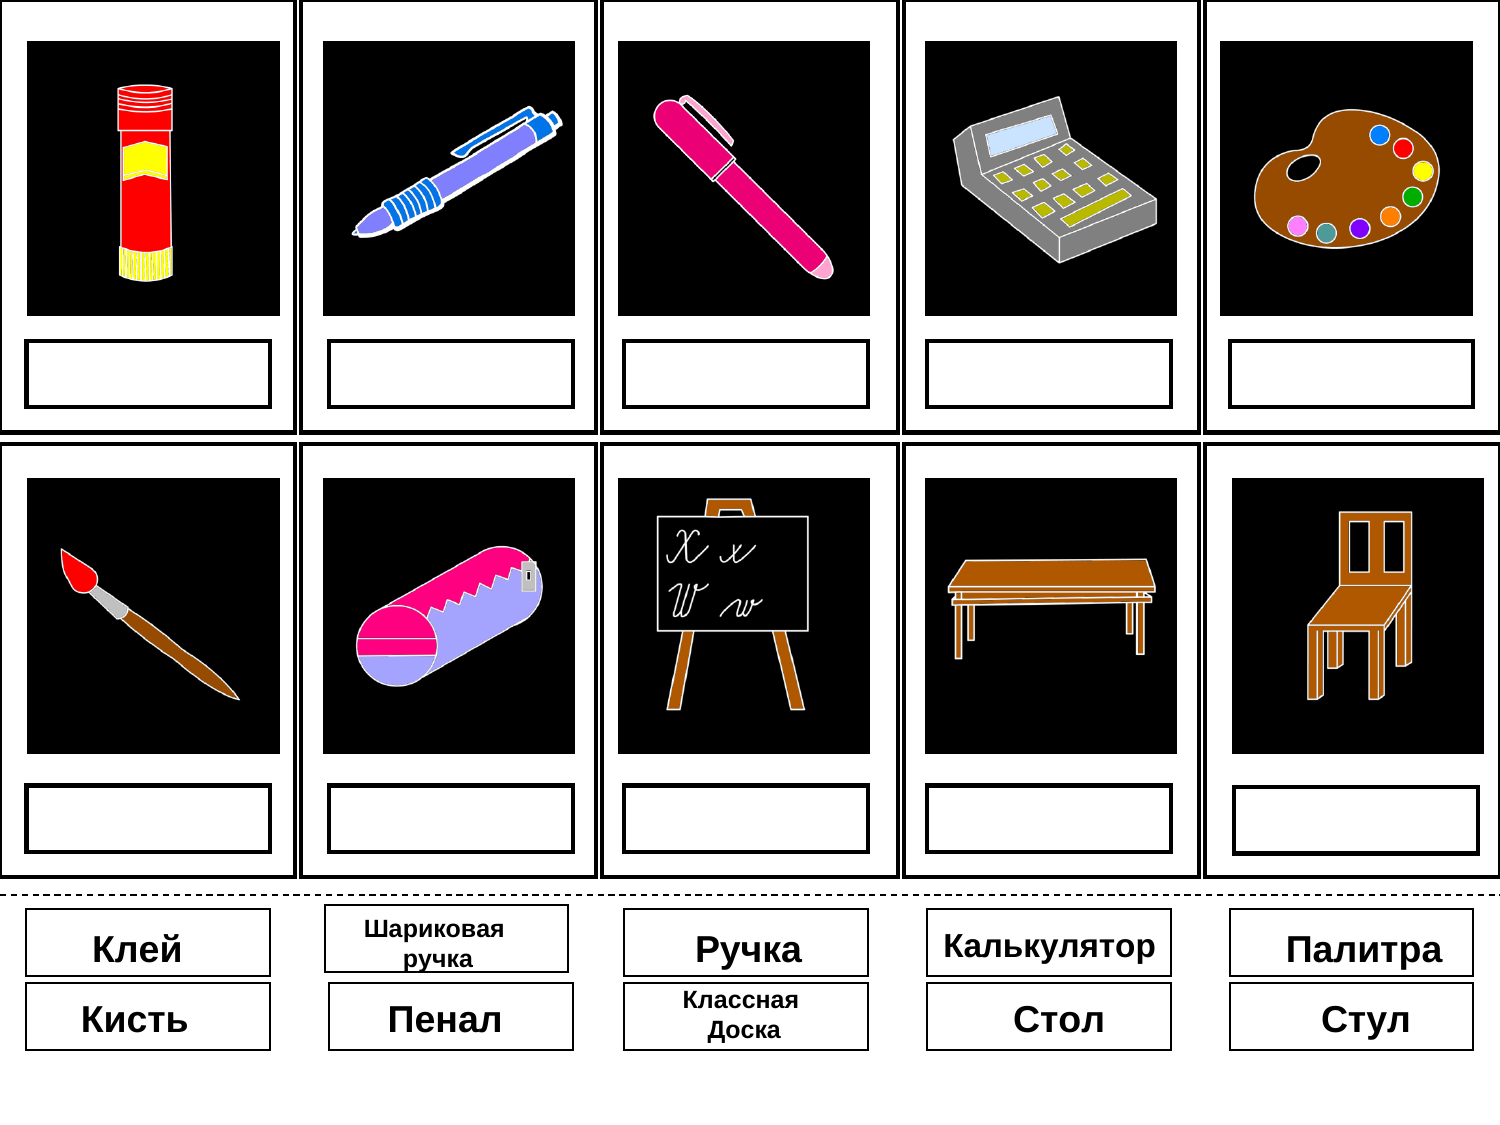

одевать
одевать
Шариковая
ручка
Клей
Ручка
Калькулятор
Палитра
Классная
Доска
Кисть
Пенал
Стол
Стул